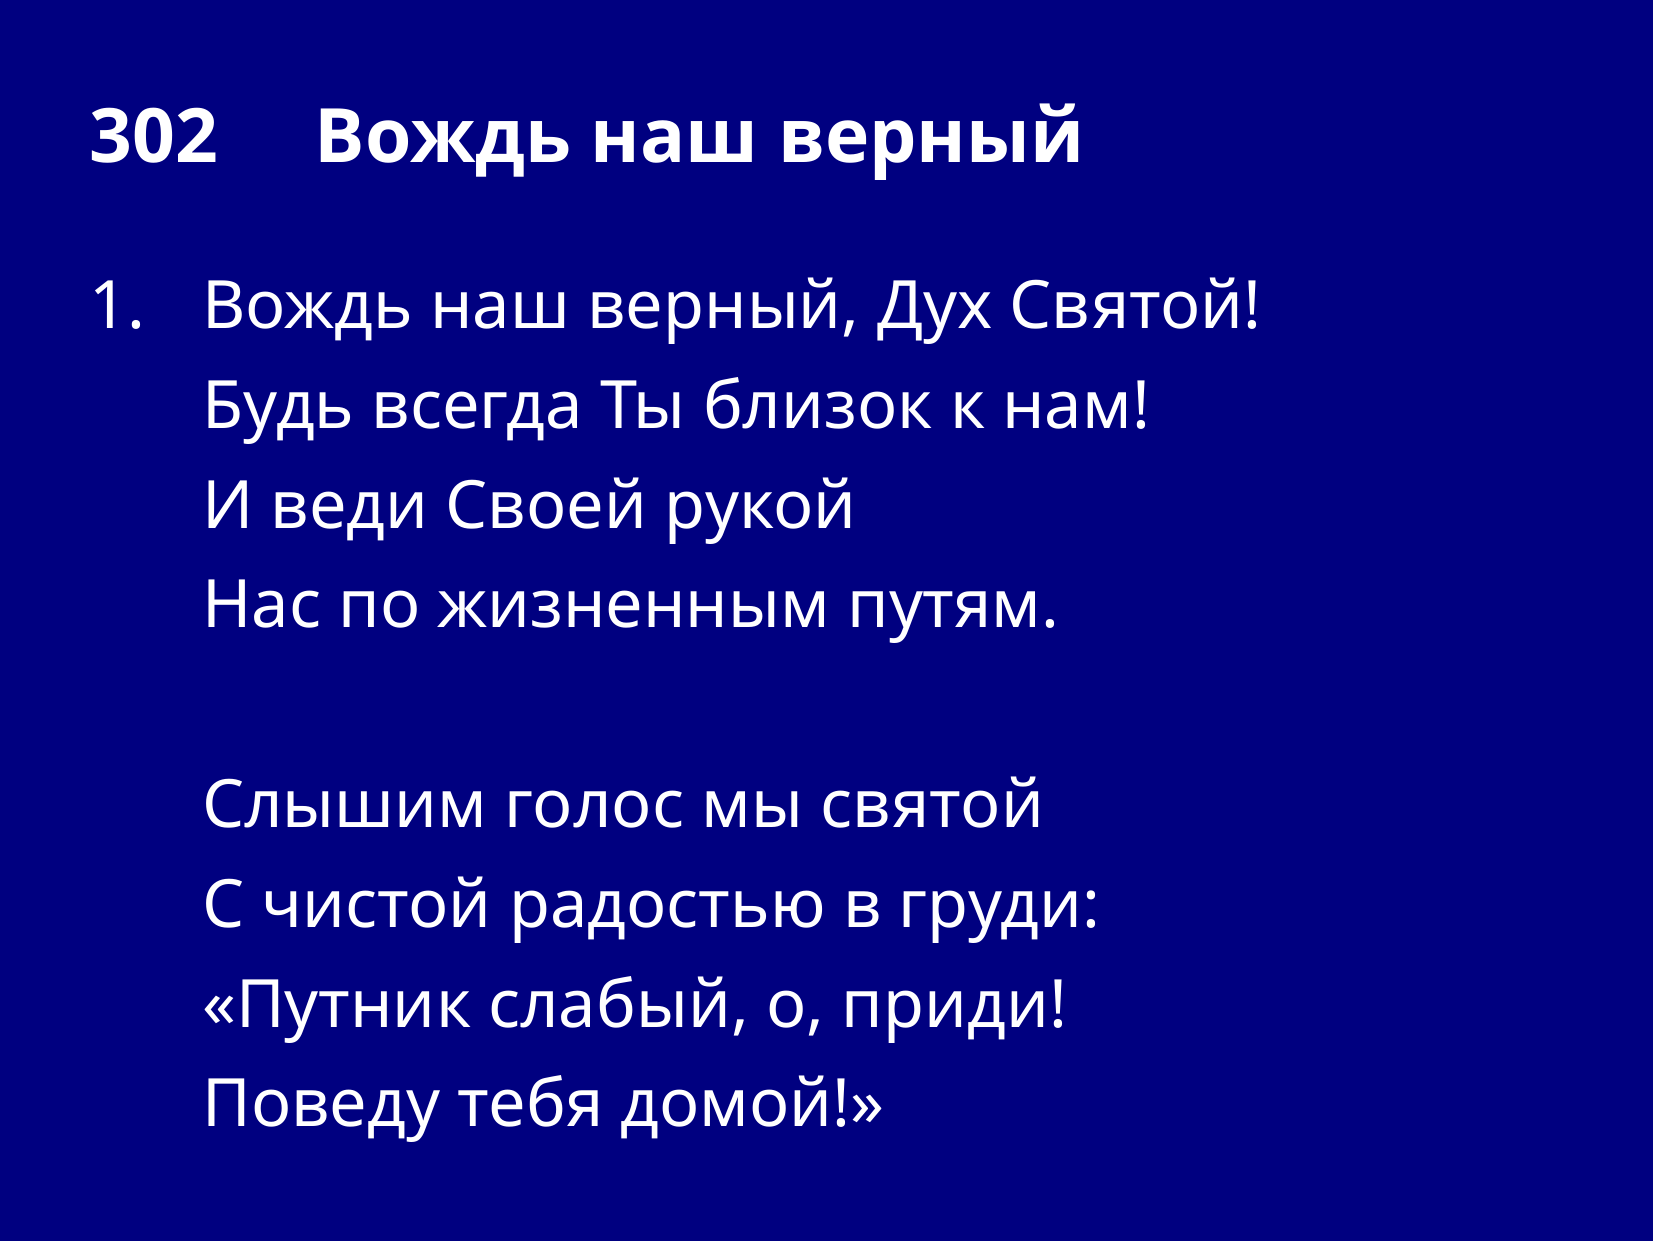

302	Вождь наш верный
1.	Вождь наш верный, Дух Святой!
	Будь всегда Ты близок к нам!
	И веди Своей рукой
	Нас по жизненным путям.
	Слышим голос мы святой
	С чистой радостью в груди:
	«Путник слабый, о, приди!
	Поведу тебя домой!»